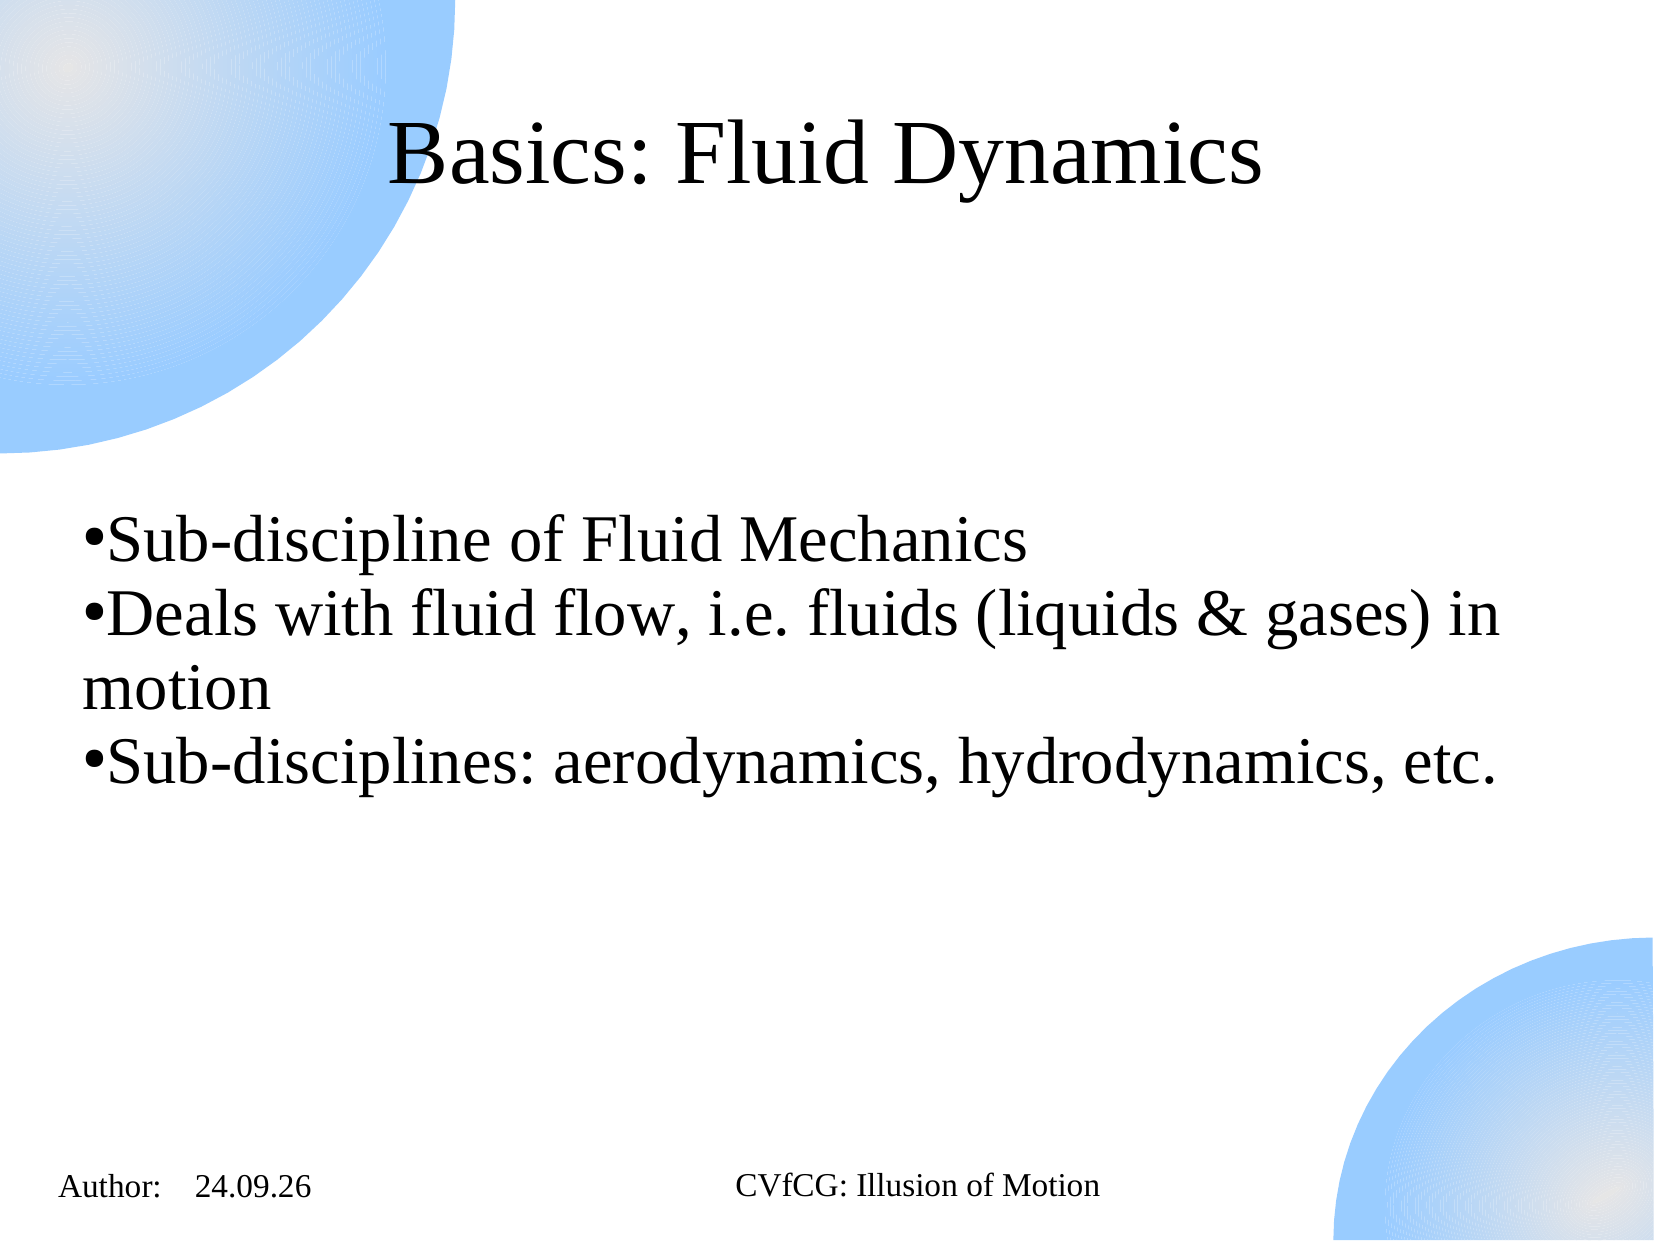

# Basics: Fluid Dynamics
Sub-discipline of Fluid Mechanics
Deals with fluid flow, i.e. fluids (liquids & gases) in motion
Sub-disciplines: aerodynamics, hydrodynamics, etc.
CVfCG: Illusion of Motion